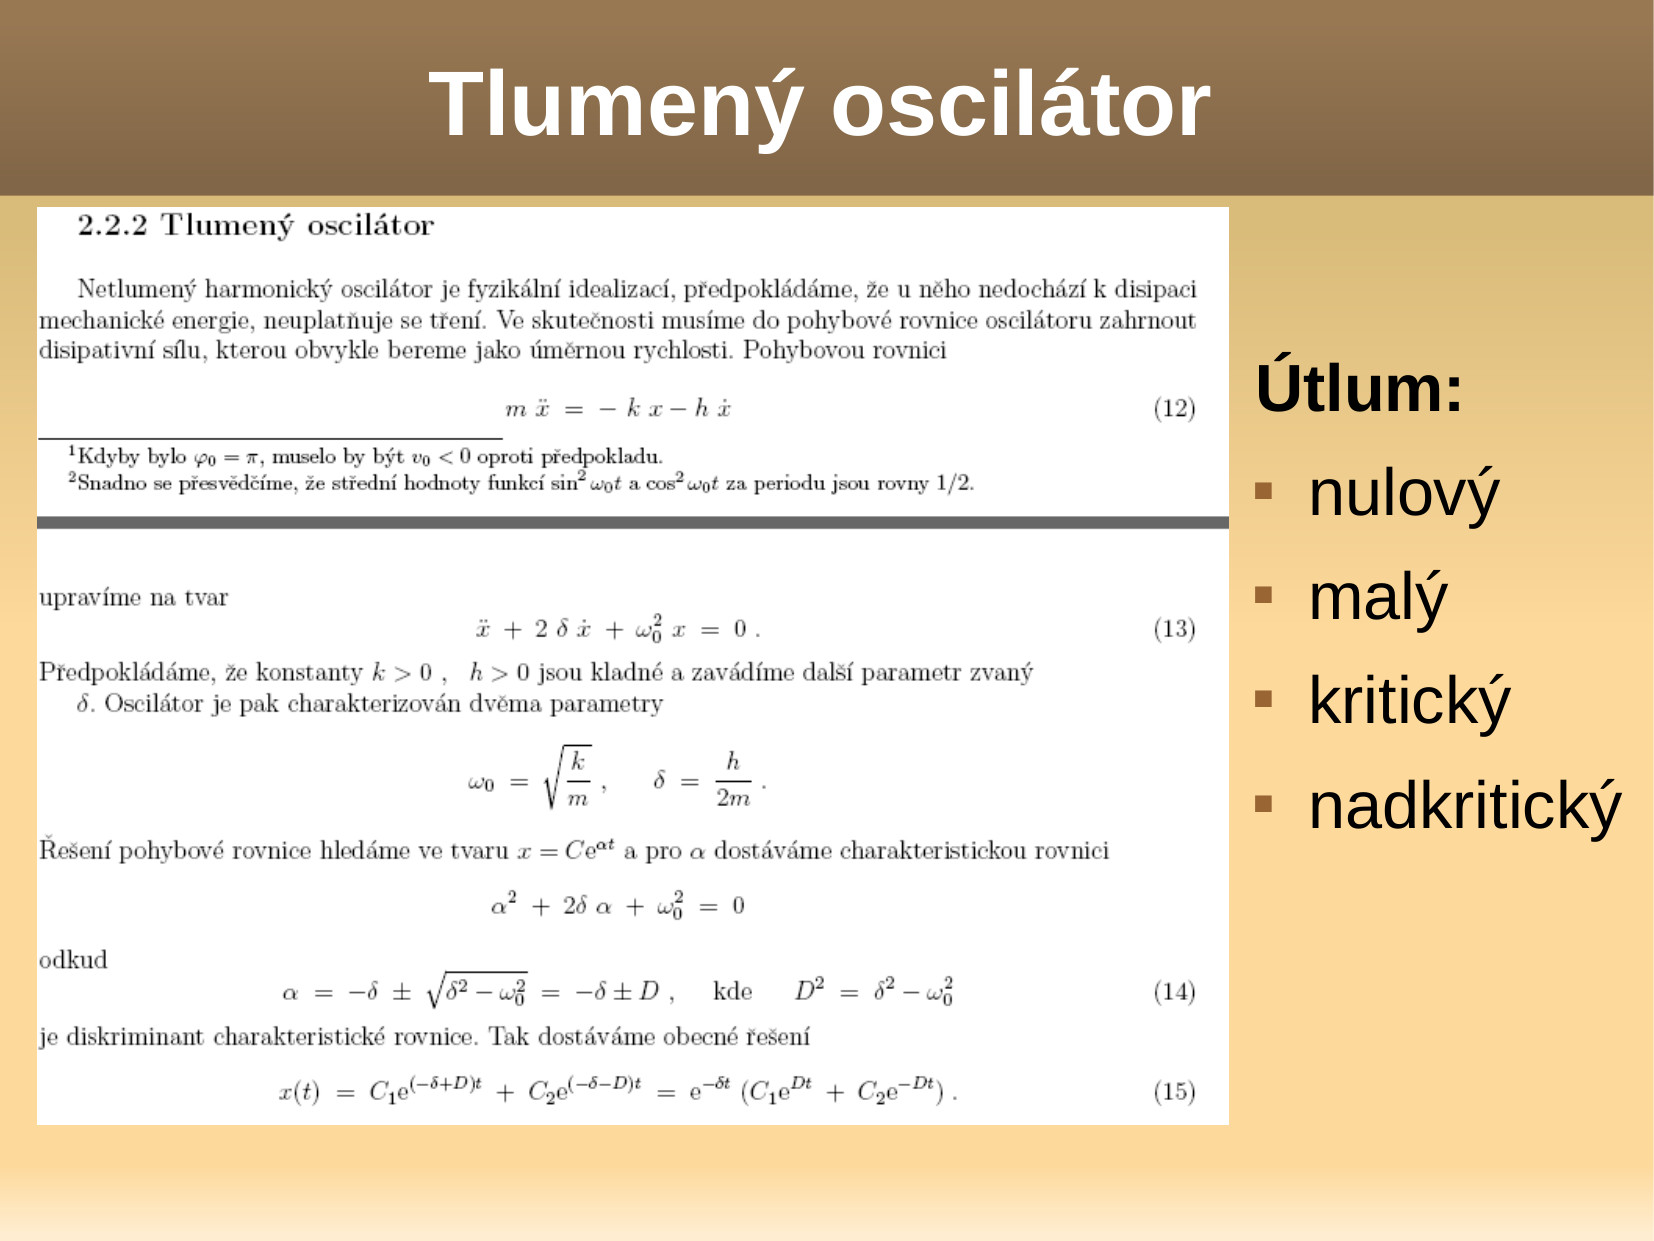

# Tlumený oscilátor
Útlum:
nulový
malý
kritický
nadkritický